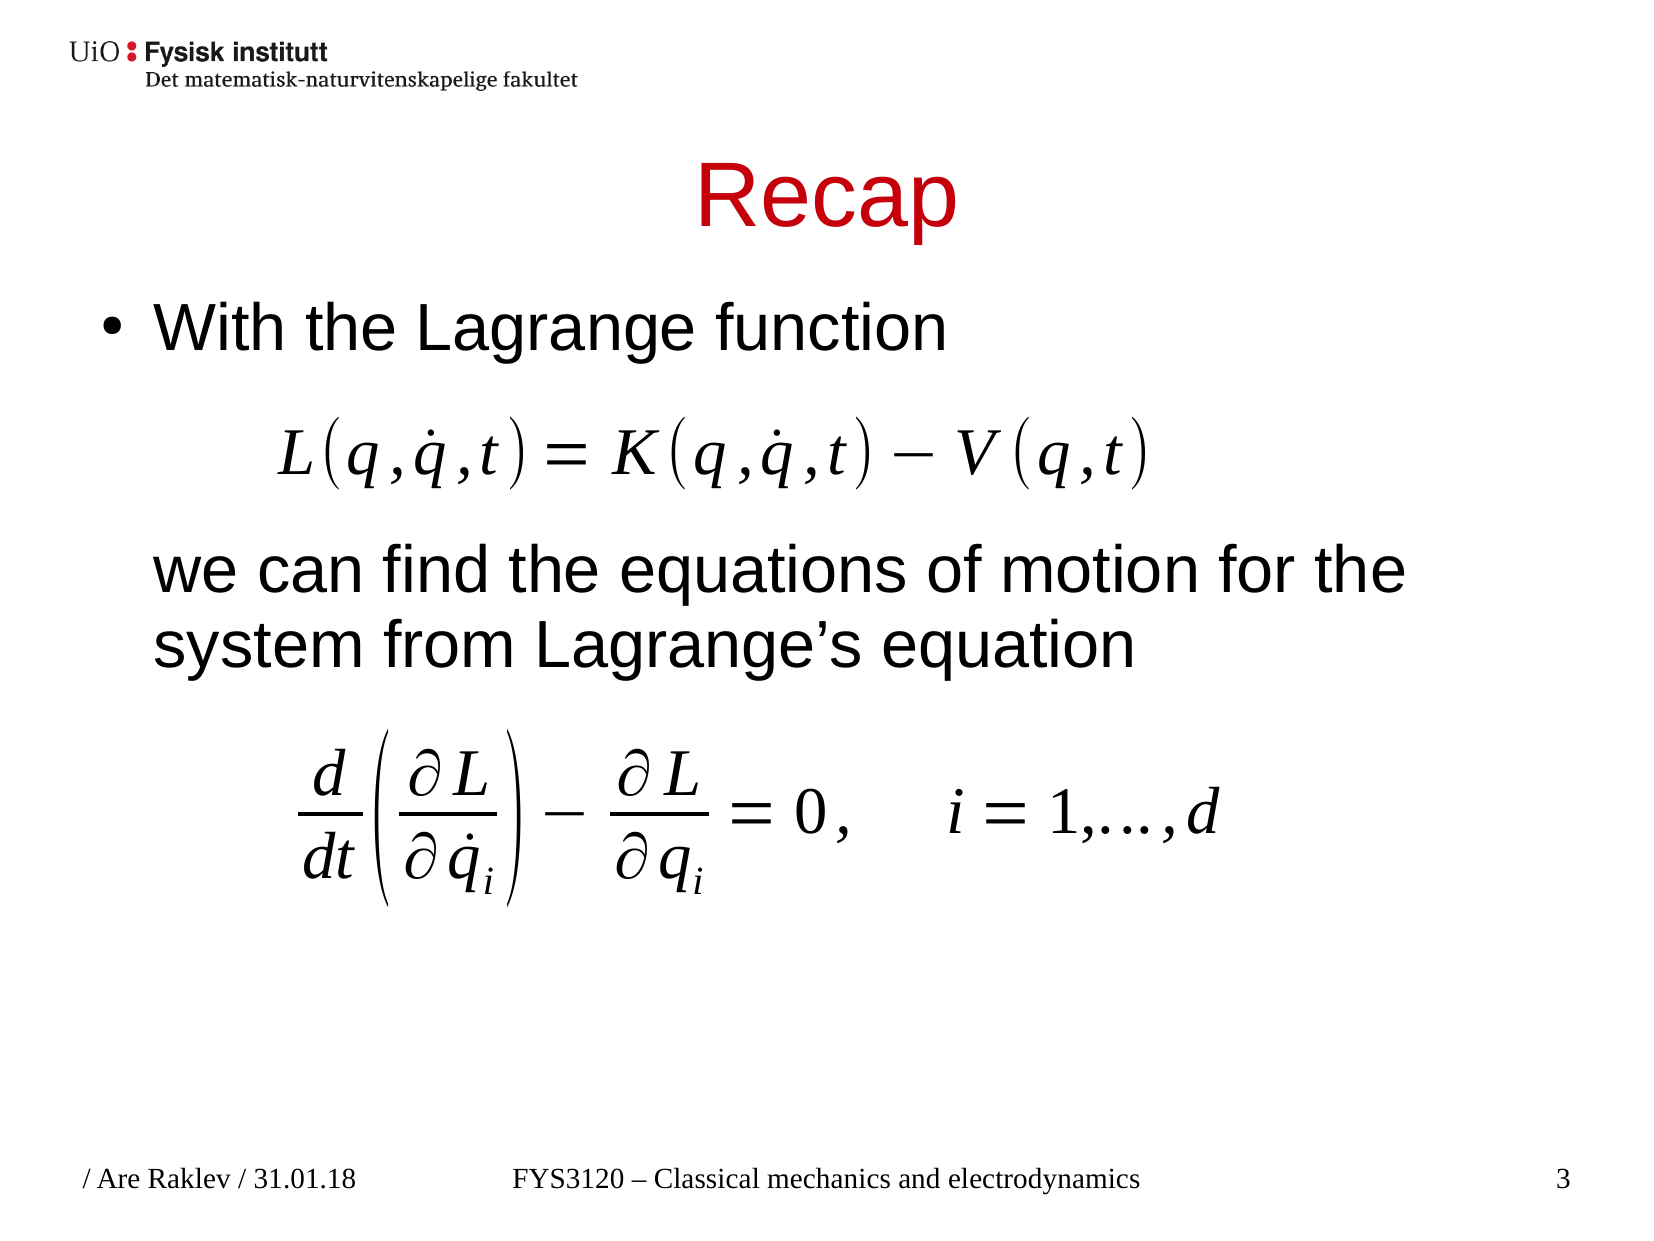

# Recap
With the Lagrange function
we can find the equations of motion for the system from Lagrange’s equation
/ Are Raklev / 31.01.18
FYS3120 – Classical mechanics and electrodynamics
3